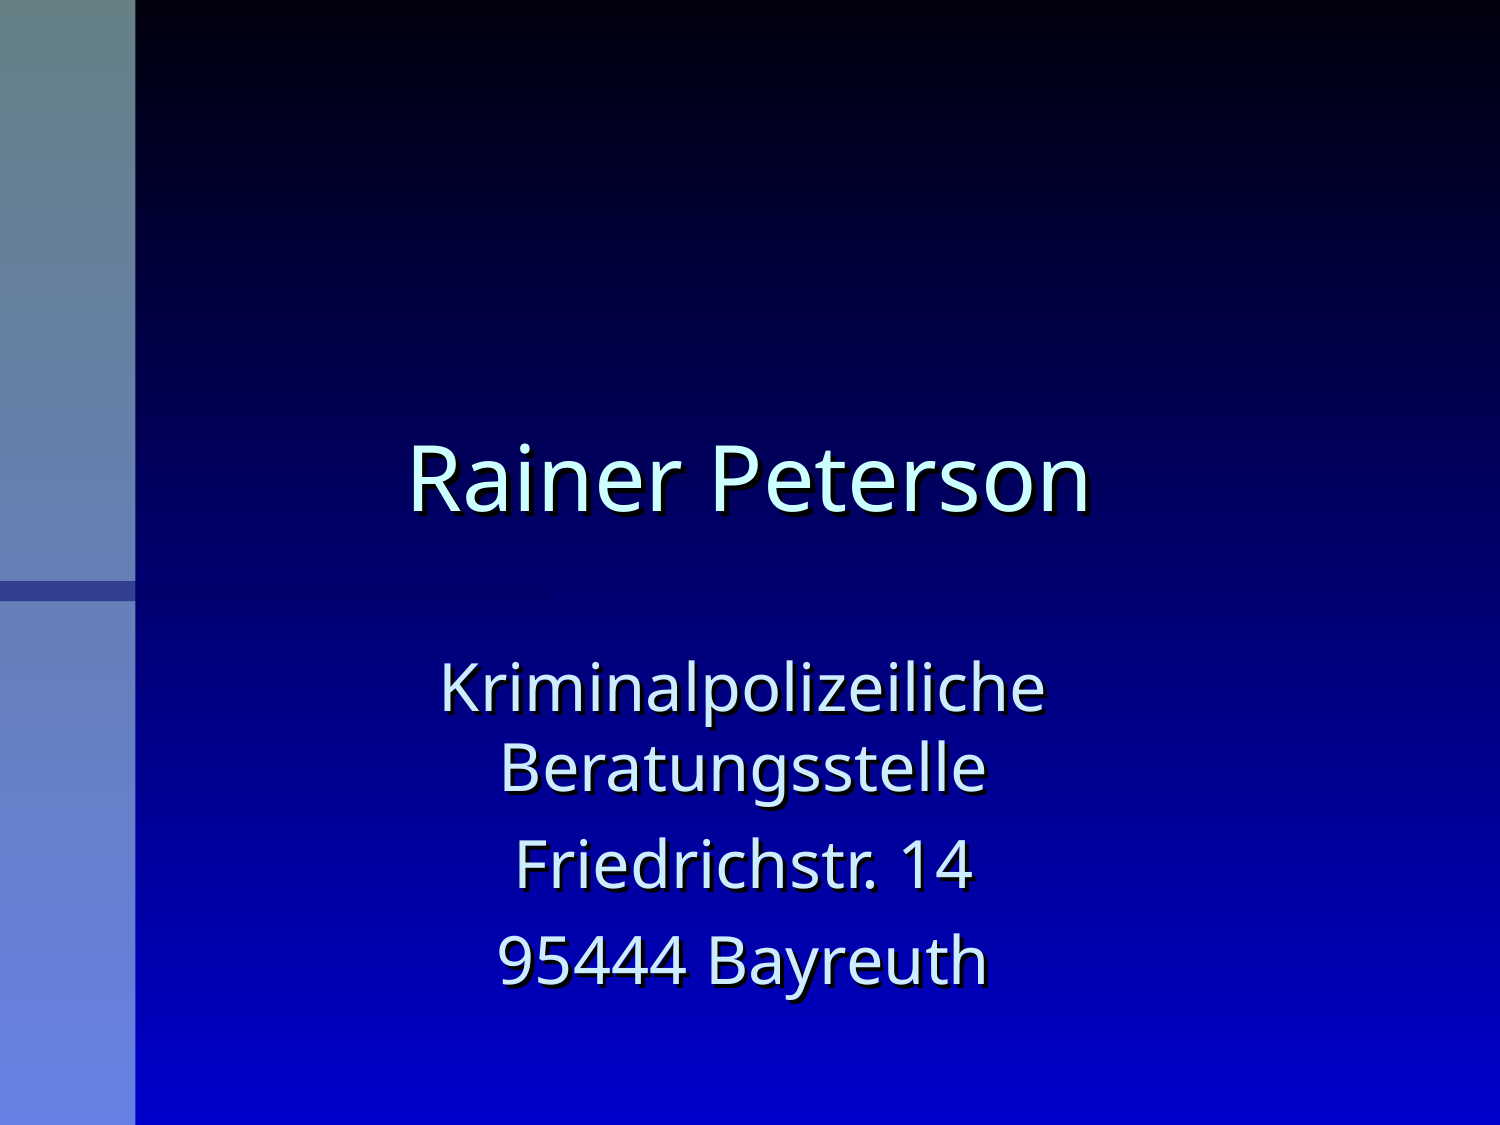

# Rainer Peterson
Kriminalpolizeiliche Beratungsstelle
Friedrichstr. 14
95444 Bayreuth